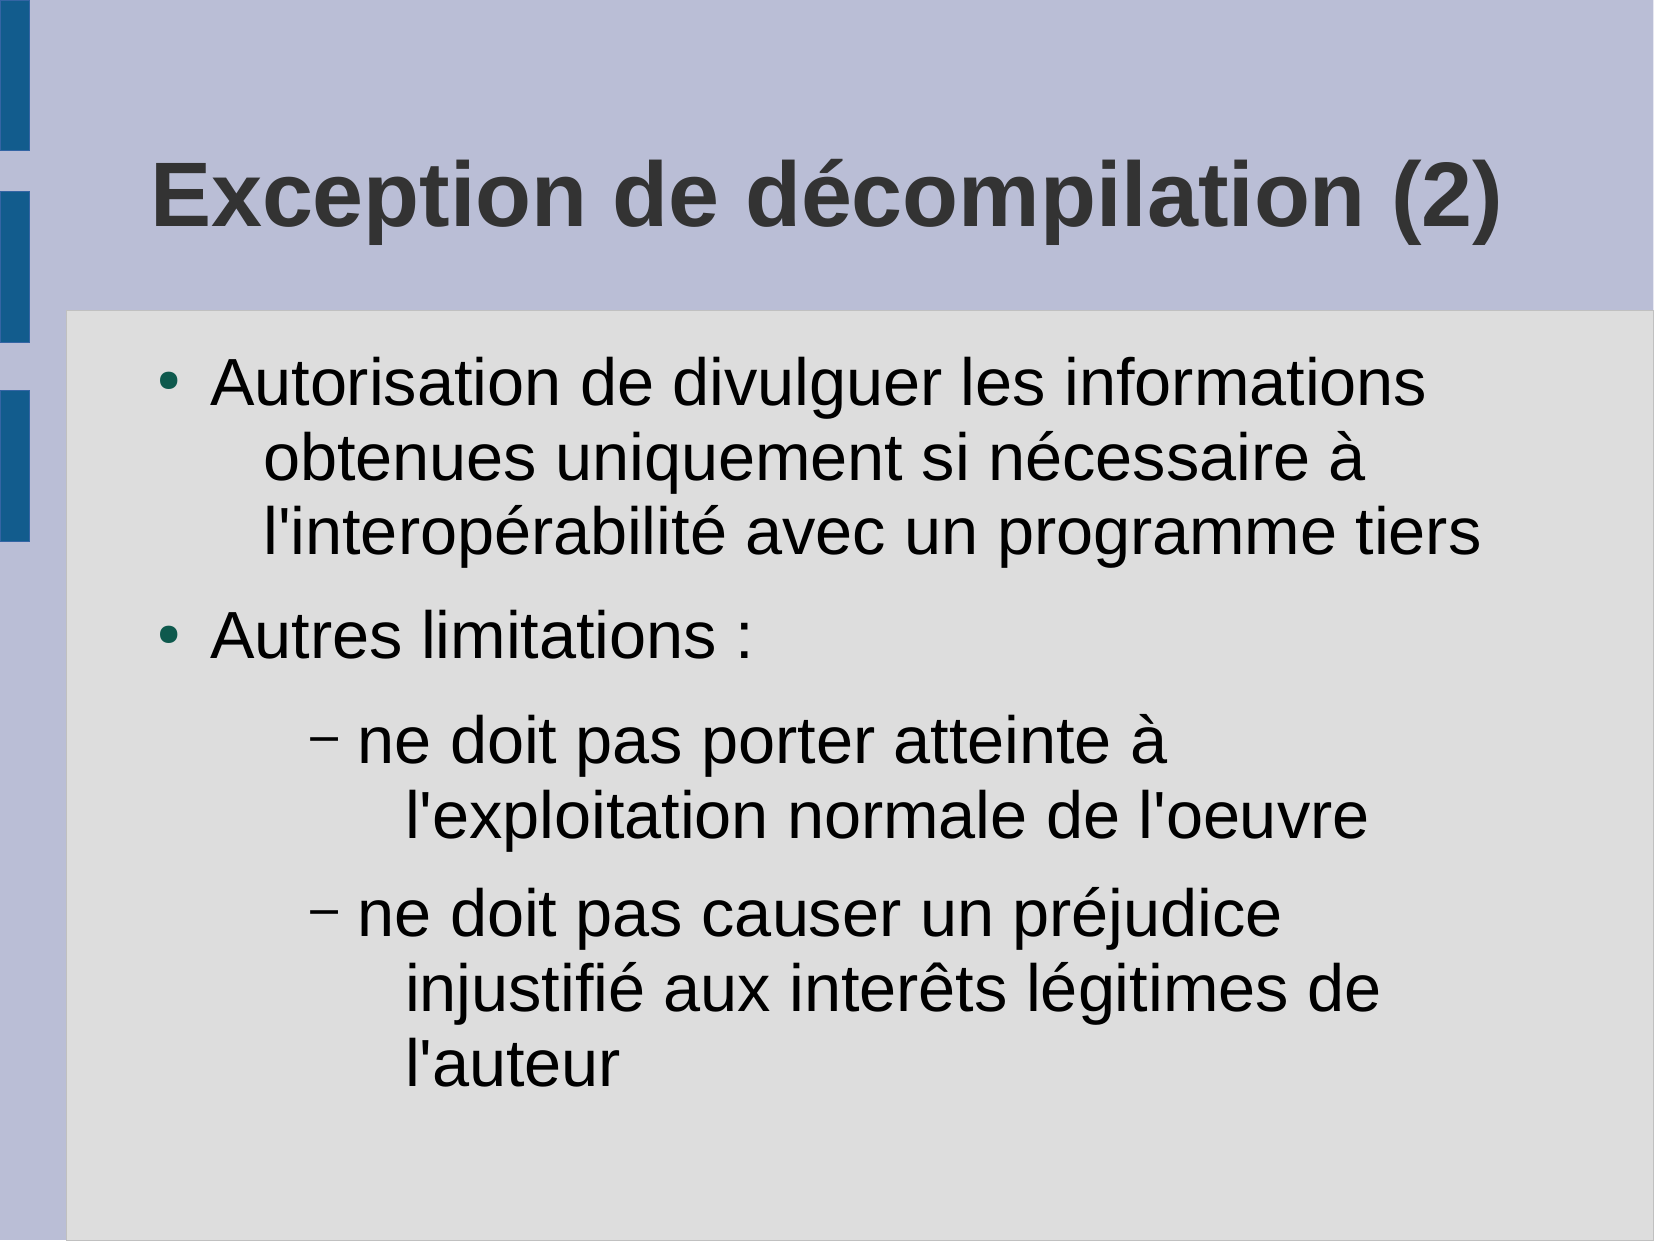

# Exception de décompilation (2)
Autorisation de divulguer les informations obtenues uniquement si nécessaire à l'interopérabilité avec un programme tiers
Autres limitations :
ne doit pas porter atteinte à l'exploitation normale de l'oeuvre
ne doit pas causer un préjudice injustifié aux interêts légitimes de l'auteur